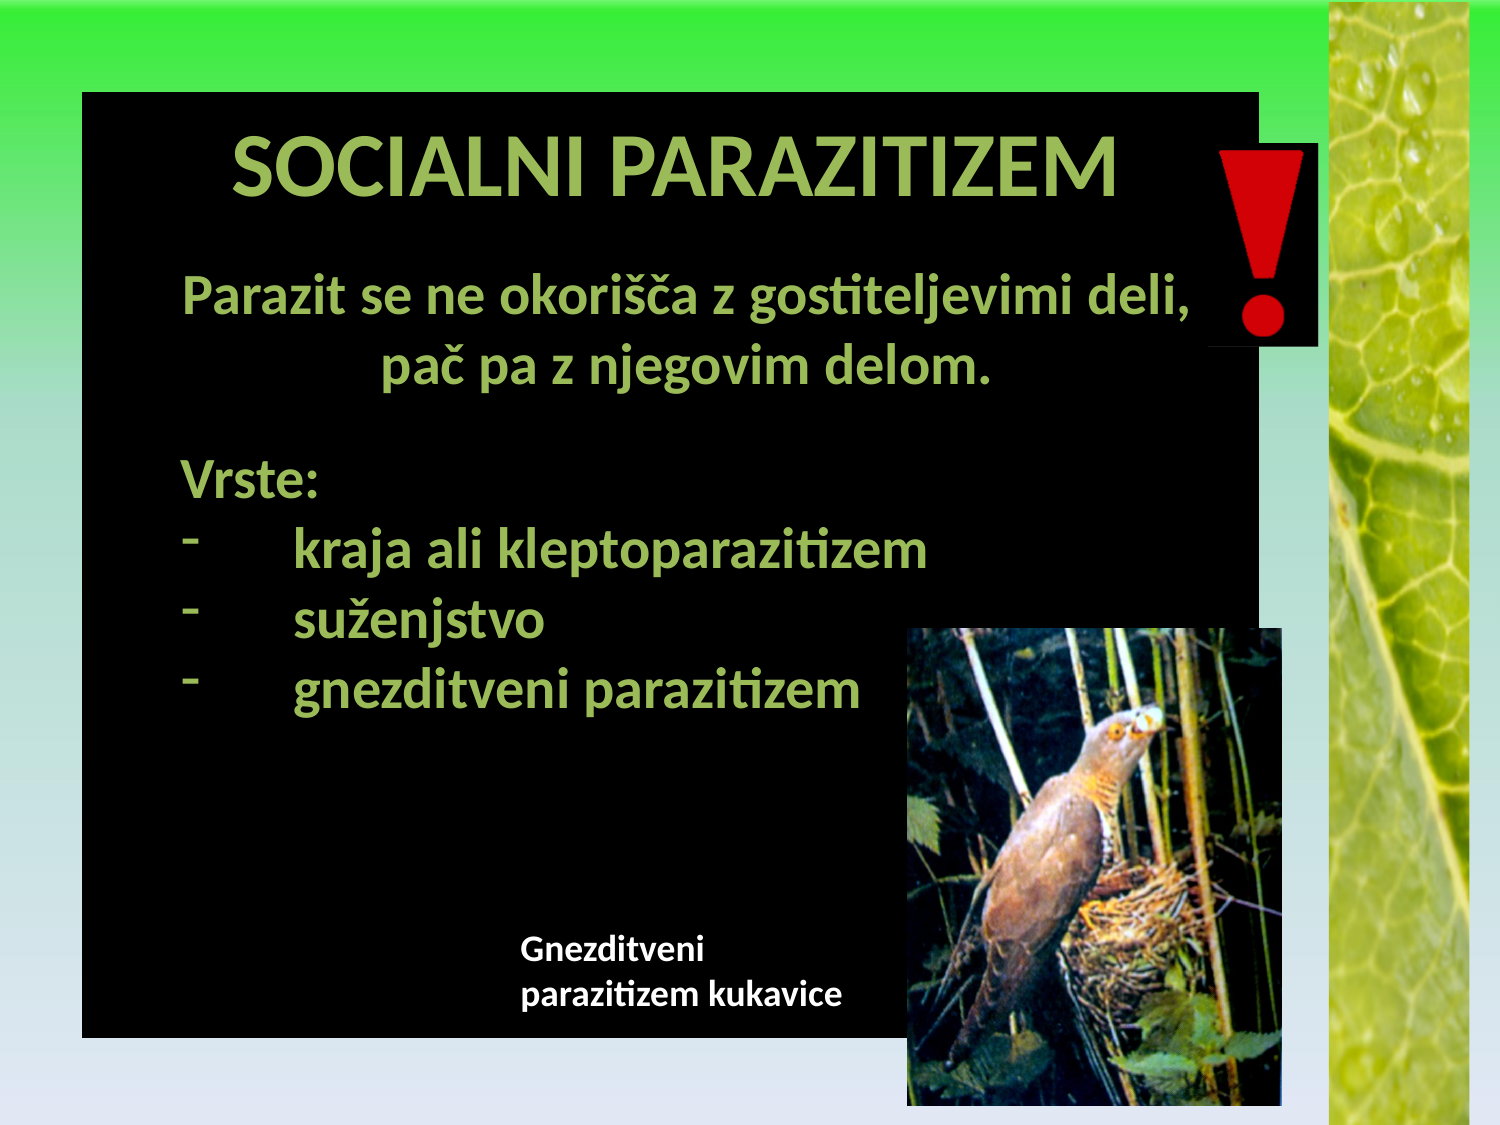

SOCIALNI PARAZITIZEM
Parazit se ne okorišča z gostiteljevimi deli,
pač pa z njegovim delom.
Vrste:
kraja ali kleptoparazitizem
suženjstvo
gnezditveni parazitizem
Gnezditveni parazitizem kukavice